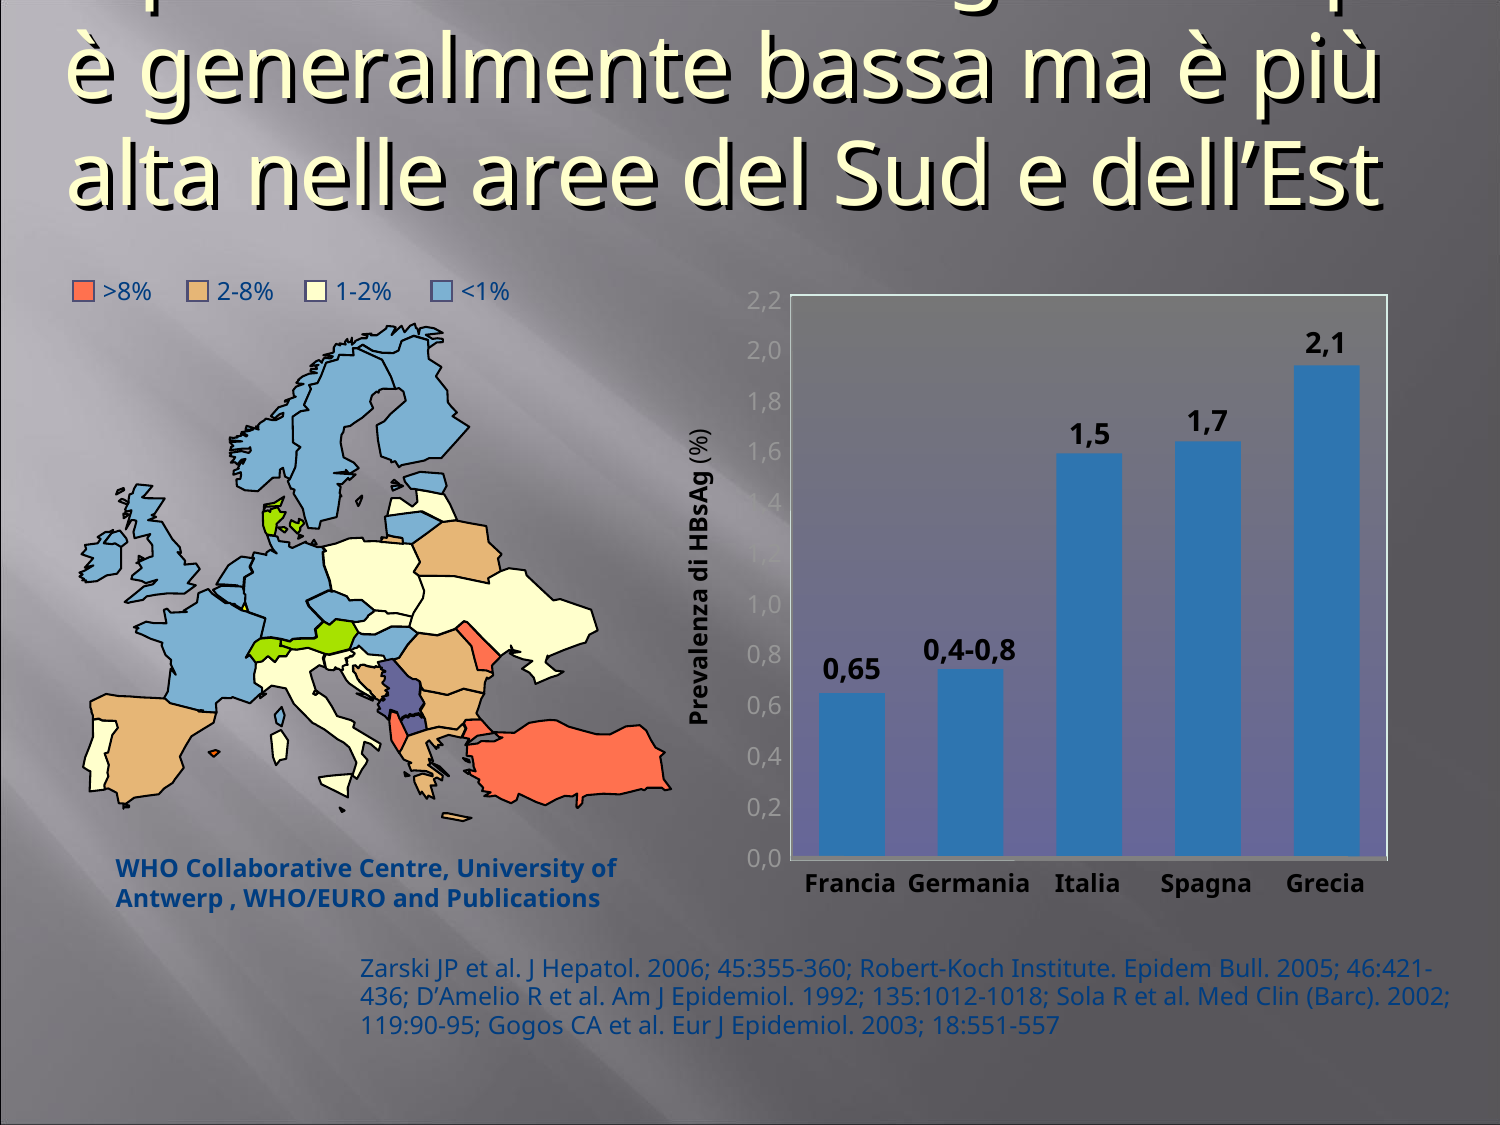

La prevalenza di HBsAg in Europa è generalmente bassa ma è più alta nelle aree del Sud e dell’Est
>8%
2-8%
1-2%
<1%
2,2
2,1
2,0
1,8
1,7
1,5
1,6
1,4
1,2
Prevalenza di HBsAg (%)
1,0
0,8
0,4-0,8
0,65
0,6
0,4
0,2
0,0
WHO Collaborative Centre, University of Antwerp , WHO/EURO and Publications
Francia
Germania
Italia
Spagna
Grecia
Zarski JP et al. J Hepatol. 2006; 45:355-360; Robert-Koch Institute. Epidem Bull. 2005; 46:421-436; D’Amelio R et al. Am J Epidemiol. 1992; 135:1012-1018; Sola R et al. Med Clin (Barc). 2002; 119:90-95; Gogos CA et al. Eur J Epidemiol. 2003; 18:551-557